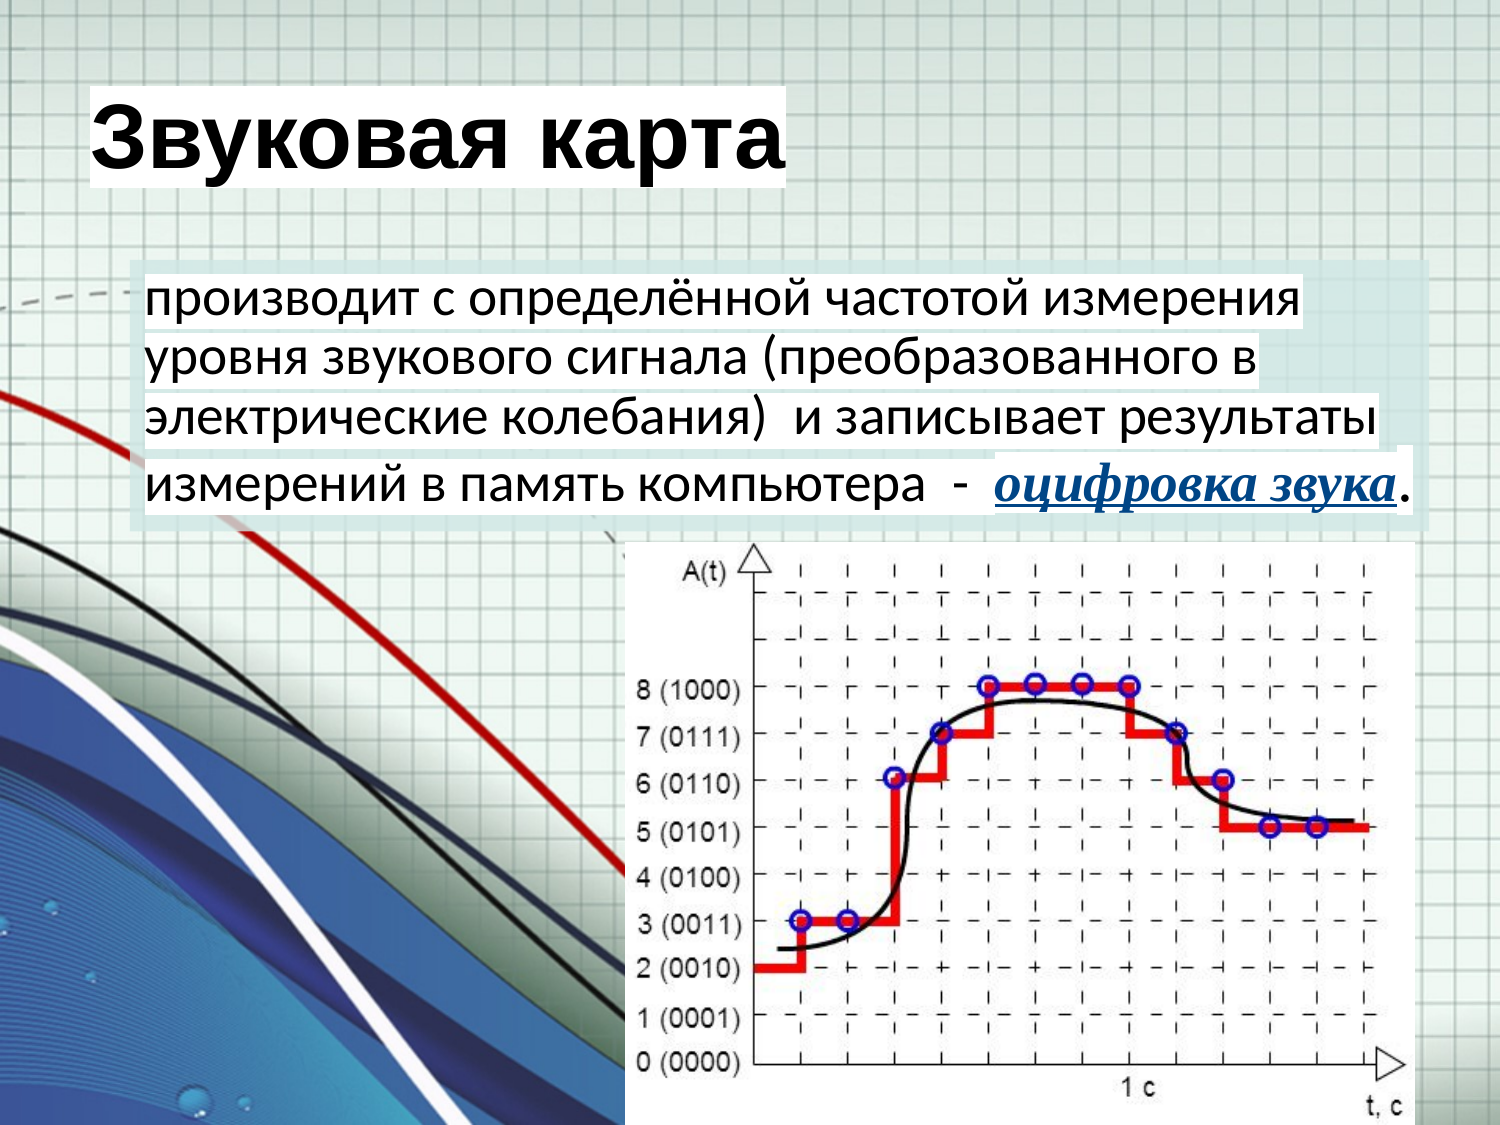

# Звуковая карта
производит с определённой частотой измерения уровня звукового сигнала (преобразованного в электрические колебания) и записывает результаты измерений в память компьютера - оцифровка звука.